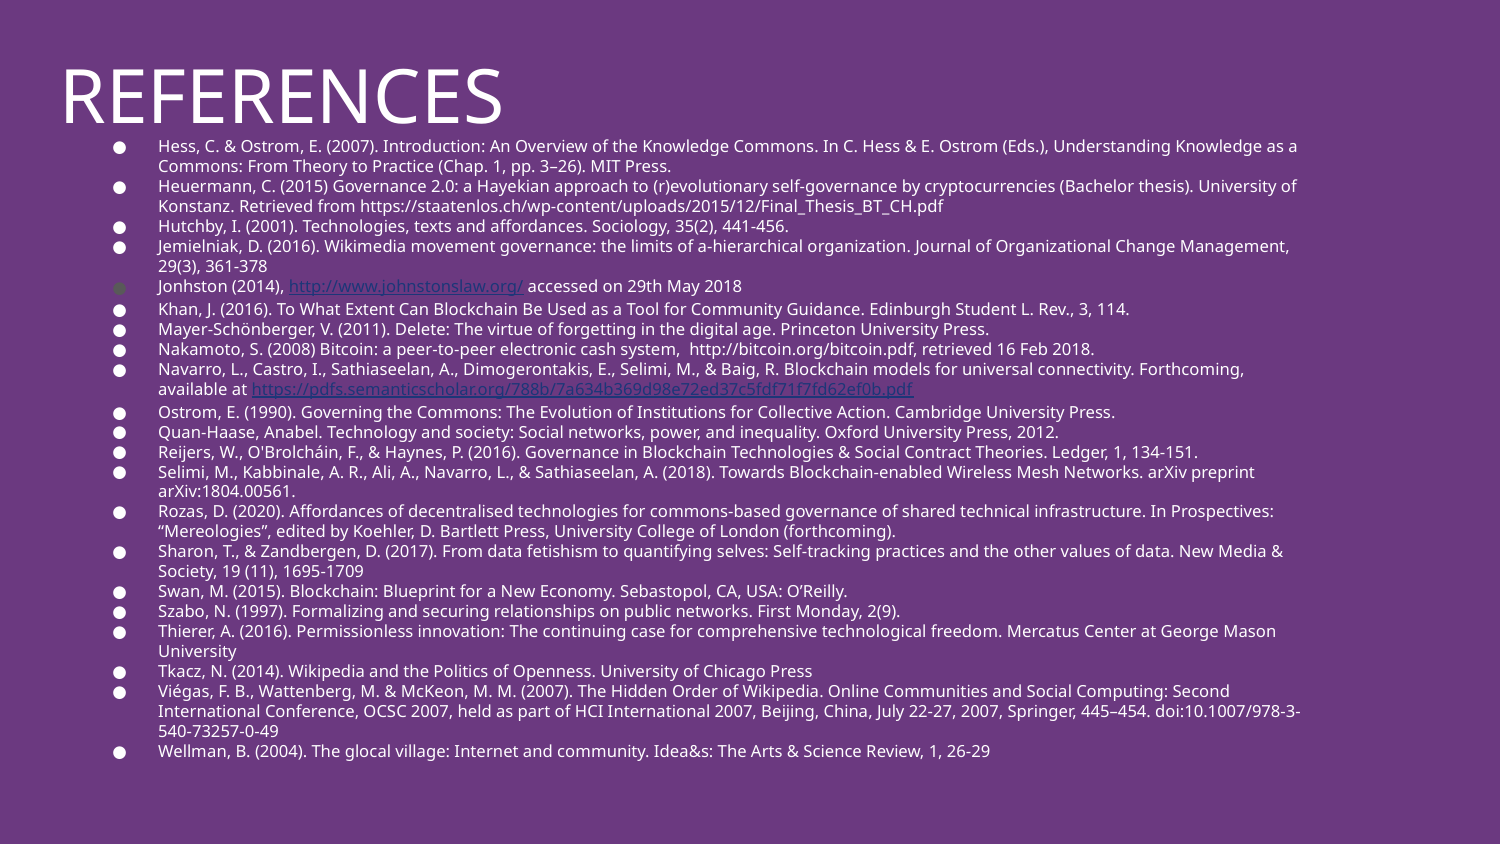

REFERENCES
# Hess, C. & Ostrom, E. (2007). Introduction: An Overview of the Knowledge Commons. In C. Hess & E. Ostrom (Eds.), Understanding Knowledge as a Commons: From Theory to Practice (Chap. 1, pp. 3–26). MIT Press.
Heuermann, C. (2015) Governance 2.0: a Hayekian approach to (r)evolutionary self-governance by cryptocurrencies (Bachelor thesis). University of Konstanz. Retrieved from https://staatenlos.ch/wp-content/uploads/2015/12/Final_Thesis_BT_CH.pdf
Hutchby, I. (2001). Technologies, texts and affordances. Sociology, 35(2), 441-456.
Jemielniak, D. (2016). Wikimedia movement governance: the limits of a-hierarchical organization. Journal of Organizational Change Management, 29(3), 361-378
Jonhston (2014), http://www.johnstonslaw.org/ accessed on 29th May 2018
Khan, J. (2016). To What Extent Can Blockchain Be Used as a Tool for Community Guidance. Edinburgh Student L. Rev., 3, 114.
Mayer-Schönberger, V. (2011). Delete: The virtue of forgetting in the digital age. Princeton University Press.
Nakamoto, S. (2008) Bitcoin: a peer-to-peer electronic cash system, http://bitcoin.org/bitcoin.pdf, retrieved 16 Feb 2018.
Navarro, L., Castro, I., Sathiaseelan, A., Dimogerontakis, E., Selimi, M., & Baig, R. Blockchain models for universal connectivity. Forthcoming, available at https://pdfs.semanticscholar.org/788b/7a634b369d98e72ed37c5fdf71f7fd62ef0b.pdf
Ostrom, E. (1990). Governing the Commons: The Evolution of Institutions for Collective Action. Cambridge University Press.
Quan-Haase, Anabel. Technology and society: Social networks, power, and inequality. Oxford University Press, 2012.
Reijers, W., O'Brolcháin, F., & Haynes, P. (2016). Governance in Blockchain Technologies & Social Contract Theories. Ledger, 1, 134-151.
Selimi, M., Kabbinale, A. R., Ali, A., Navarro, L., & Sathiaseelan, A. (2018). Towards Blockchain-enabled Wireless Mesh Networks. arXiv preprint arXiv:1804.00561.
Rozas, D. (2020). Affordances of decentralised technologies for commons-based governance of shared technical infrastructure. In Prospectives: “Mereologies”, edited by Koehler, D. Bartlett Press, University College of London (forthcoming).
Sharon, T., & Zandbergen, D. (2017). From data fetishism to quantifying selves: Self-tracking practices and the other values of data. New Media & Society, 19 (11), 1695-1709
Swan, M. (2015). Blockchain: Blueprint for a New Economy. Sebastopol, CA, USA: O’Reilly.
Szabo, N. (1997). Formalizing and securing relationships on public networks. First Monday, 2(9).
Thierer, A. (2016). Permissionless innovation: The continuing case for comprehensive technological freedom. Mercatus Center at George Mason University
Tkacz, N. (2014). Wikipedia and the Politics of Openness. University of Chicago Press
Viégas, F. B., Wattenberg, M. & McKeon, M. M. (2007). The Hidden Order of Wikipedia. Online Communities and Social Computing: Second International Conference, OCSC 2007, held as part of HCI International 2007, Beijing, China, July 22-27, 2007, Springer, 445–454. doi:10.1007/978-3-540-73257-0-49
Wellman, B. (2004). The glocal village: Internet and community. Idea&s: The Arts & Science Review, 1, 26-29